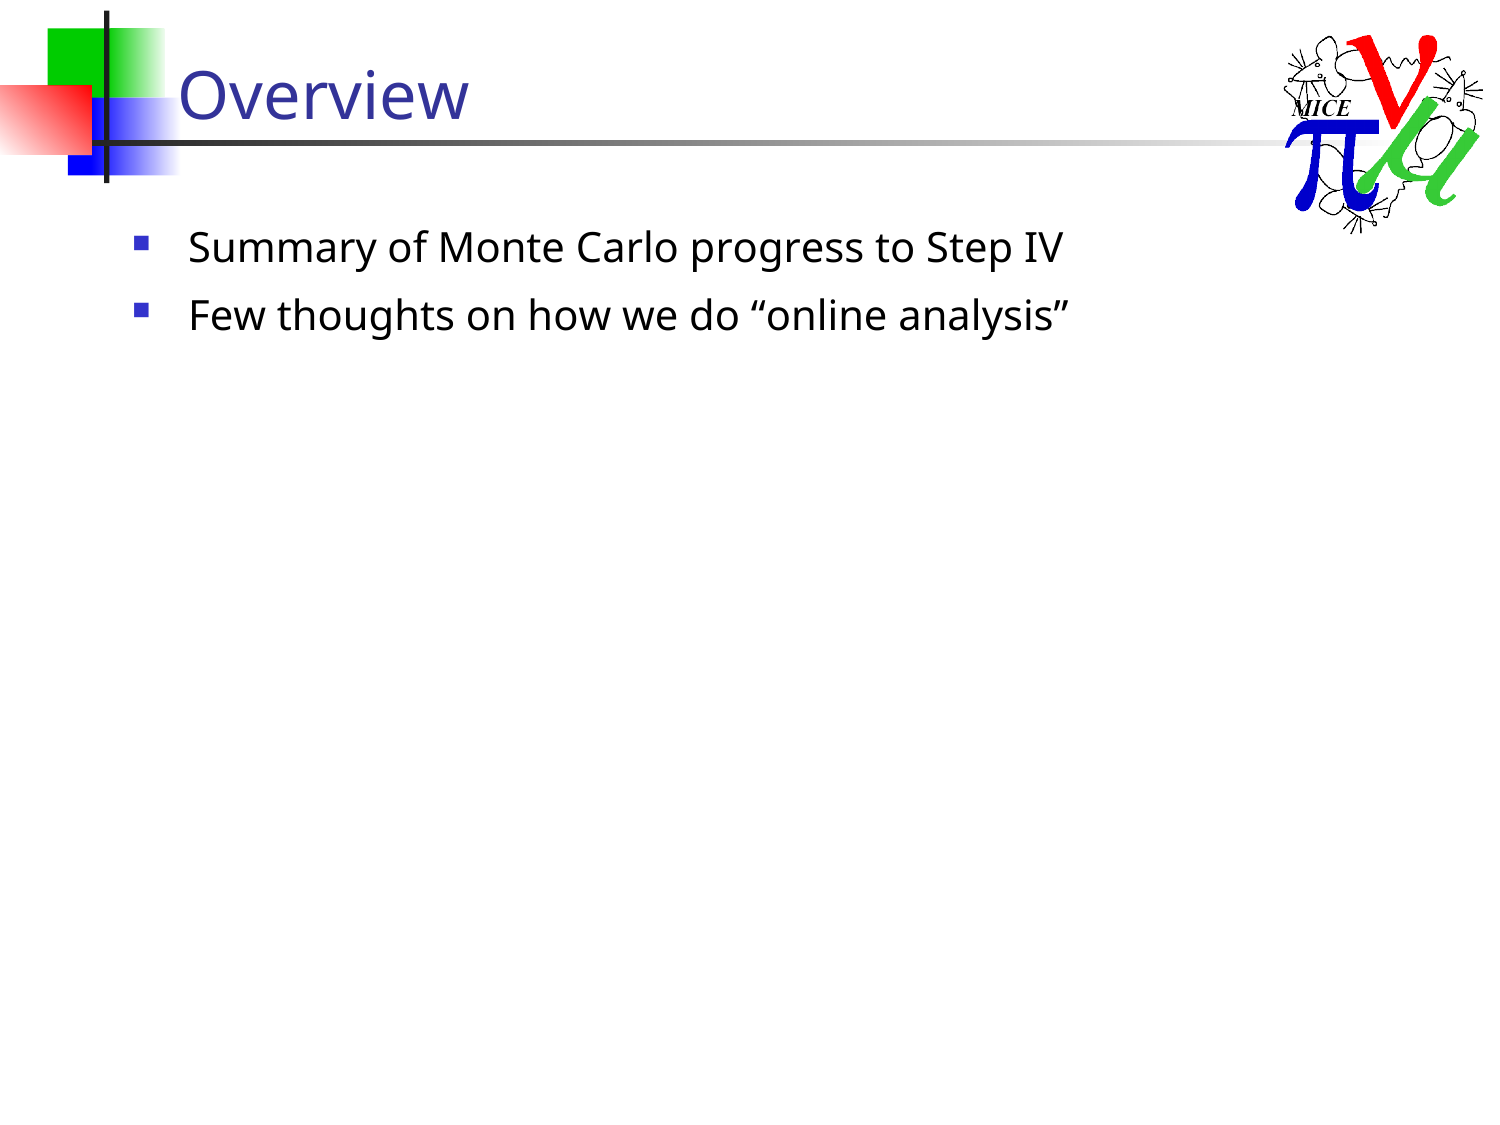

# Overview
Summary of Monte Carlo progress to Step IV
Few thoughts on how we do “online analysis”